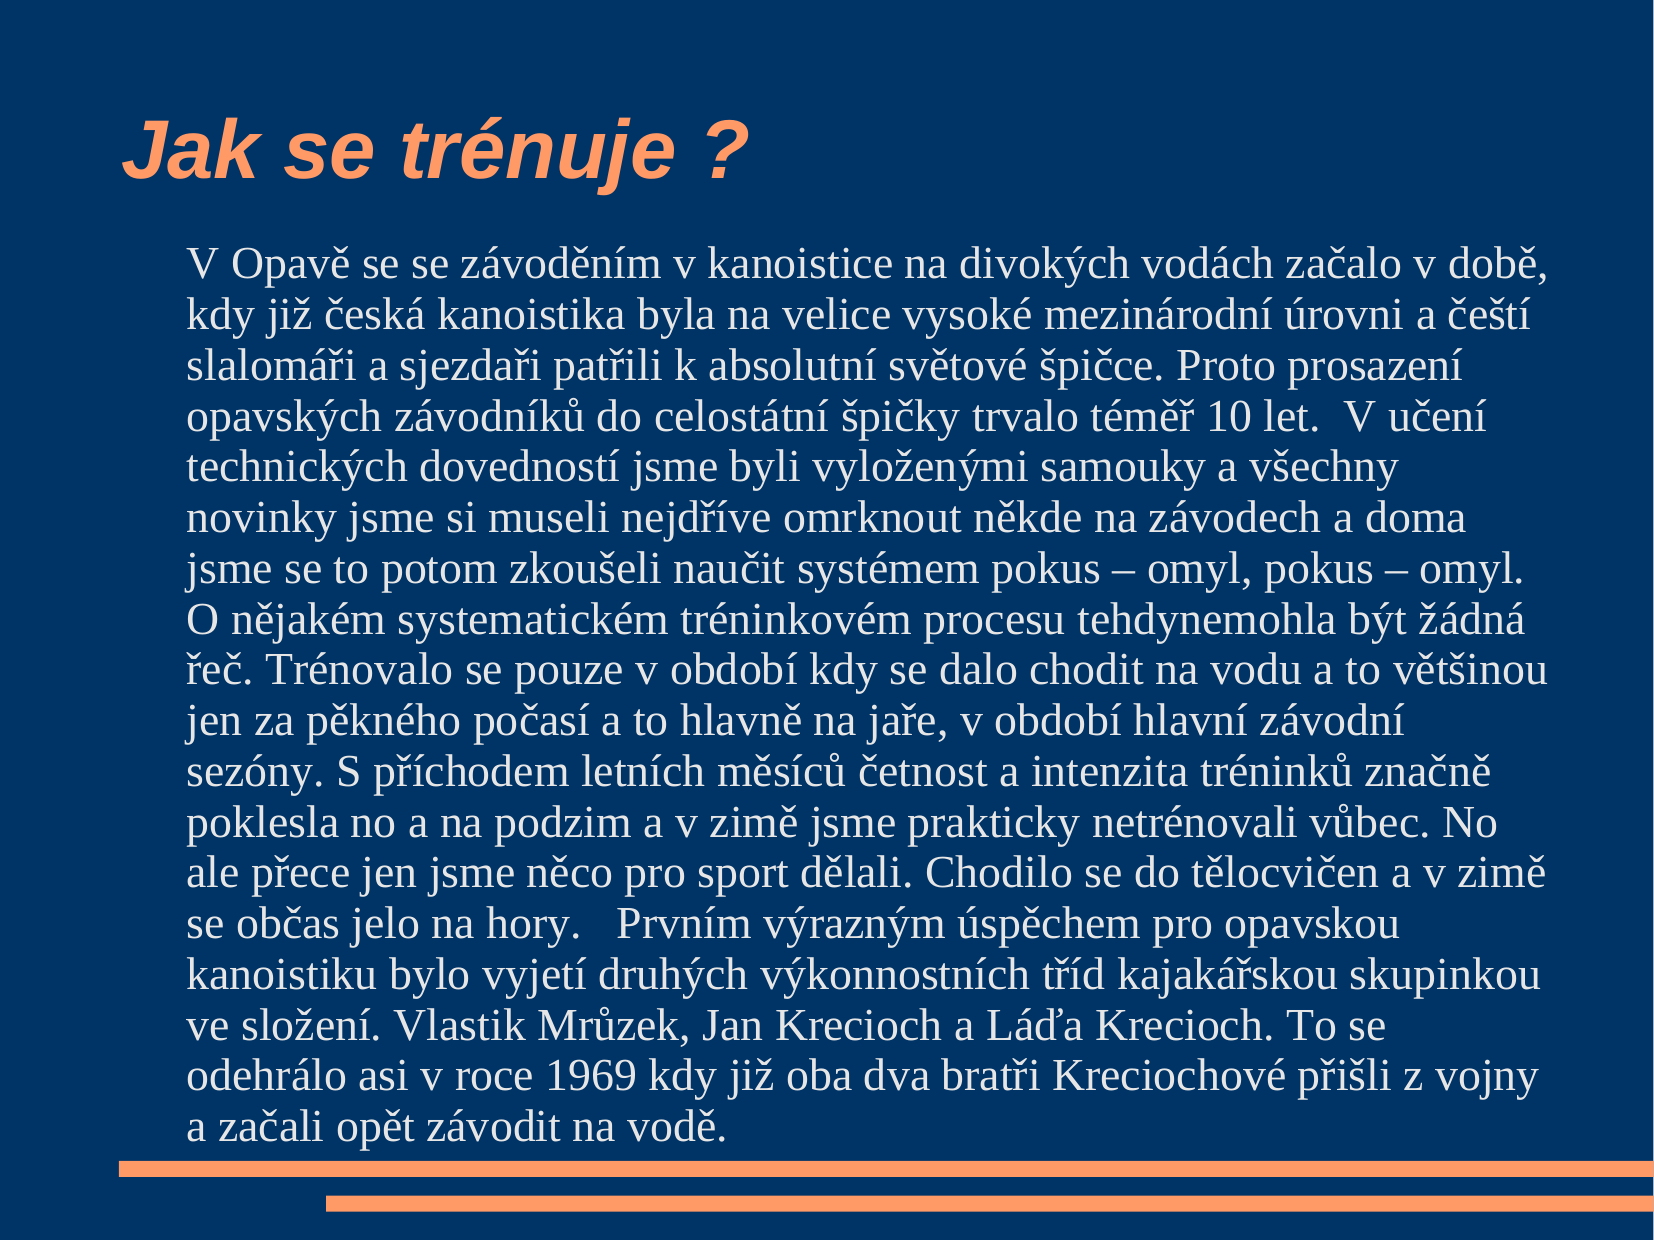

# Jak se trénuje ?
V Opavě se se závoděním v kanoistice na divokých vodách začalo v době, kdy již česká kanoistika byla na velice vysoké mezinárodní úrovni a čeští slalomáři a sjezdaři patřili k absolutní světové špičce. Proto prosazení opavských závodníků do celostátní špičky trvalo téměř 10 let. V učení technických dovedností jsme byli vyloženými samouky a všechny novinky jsme si museli nejdříve omrknout někde na závodech a doma jsme se to potom zkoušeli naučit systémem pokus – omyl, pokus – omyl. O nějakém systematickém tréninkovém procesu tehdynemohla být žádná řeč. Trénovalo se pouze v období kdy se dalo chodit na vodu a to většinou jen za pěkného počasí a to hlavně na jaře, v období hlavní závodní sezóny. S příchodem letních měsíců četnost a intenzita tréninků značně poklesla no a na podzim a v zimě jsme prakticky netrénovali vůbec. No ale přece jen jsme něco pro sport dělali. Chodilo se do tělocvičen a v zimě se občas jelo na hory. Prvním výrazným úspěchem pro opavskou kanoistiku bylo vyjetí druhých výkonnostních tříd kajakářskou skupinkou ve složení. Vlastik Mrůzek, Jan Krecioch a Láďa Krecioch. To se odehrálo asi v roce 1969 kdy již oba dva bratři Kreciochové přišli z vojny a začali opět závodit na vodě.